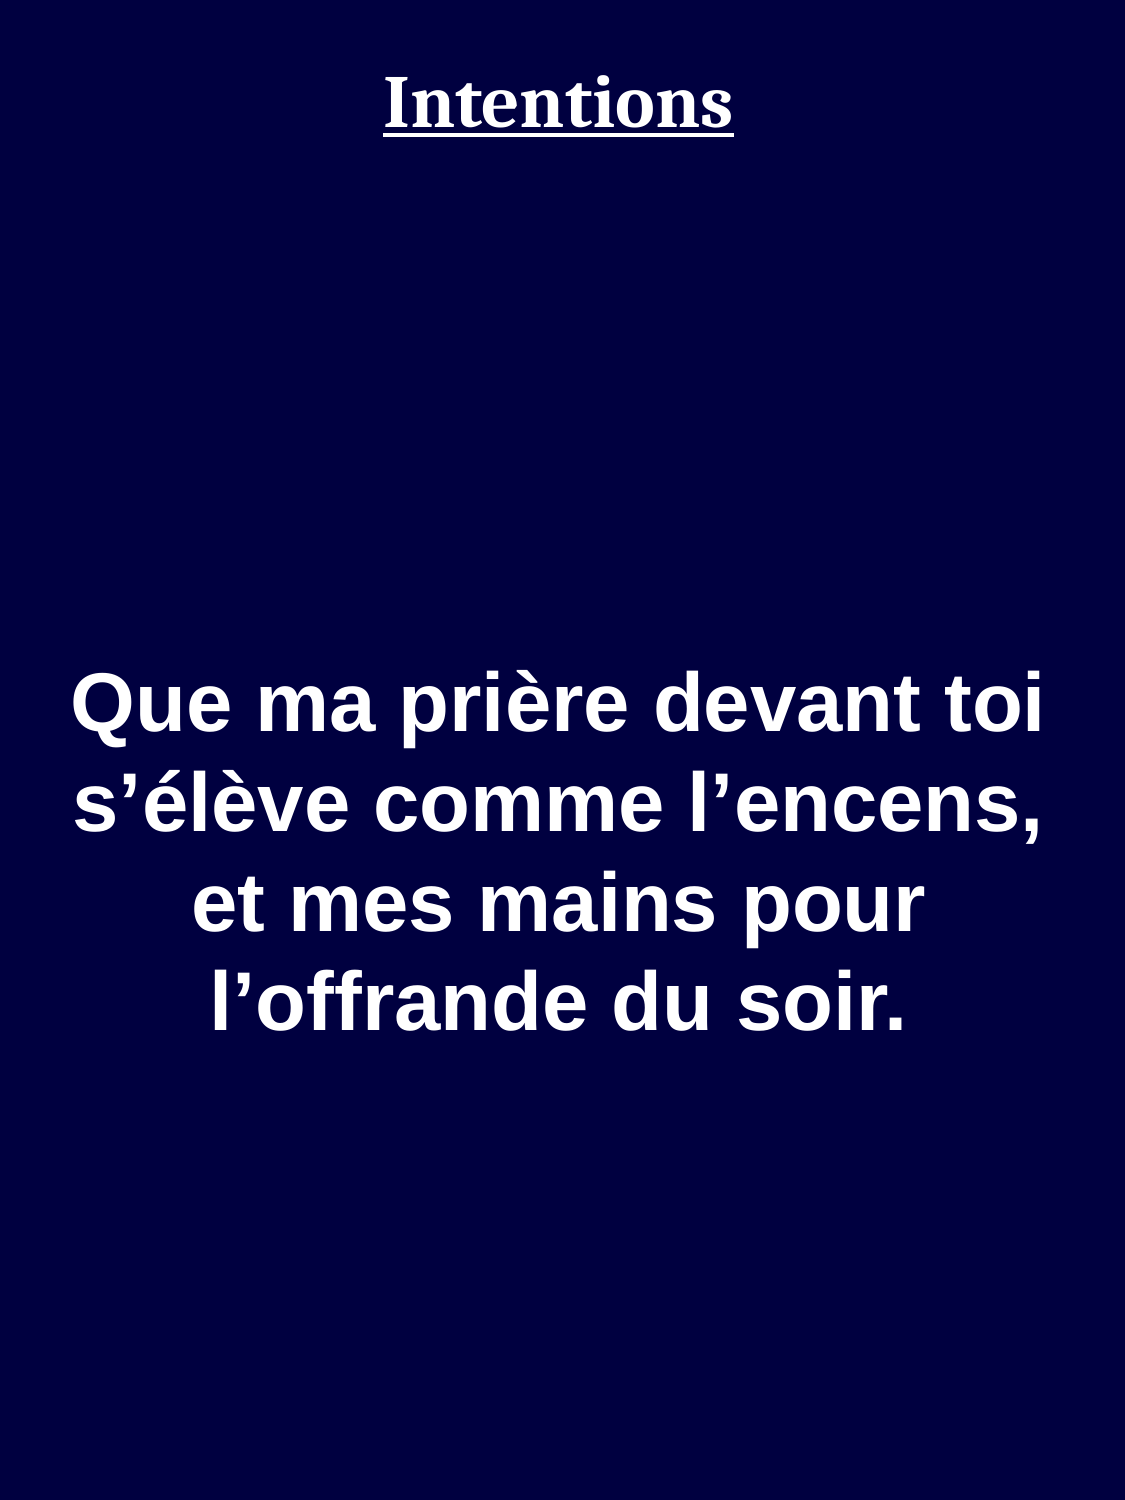

Intentions
Que ma prière devant toi s’élève comme l’encens,
et mes mains pour l’offrande du soir.